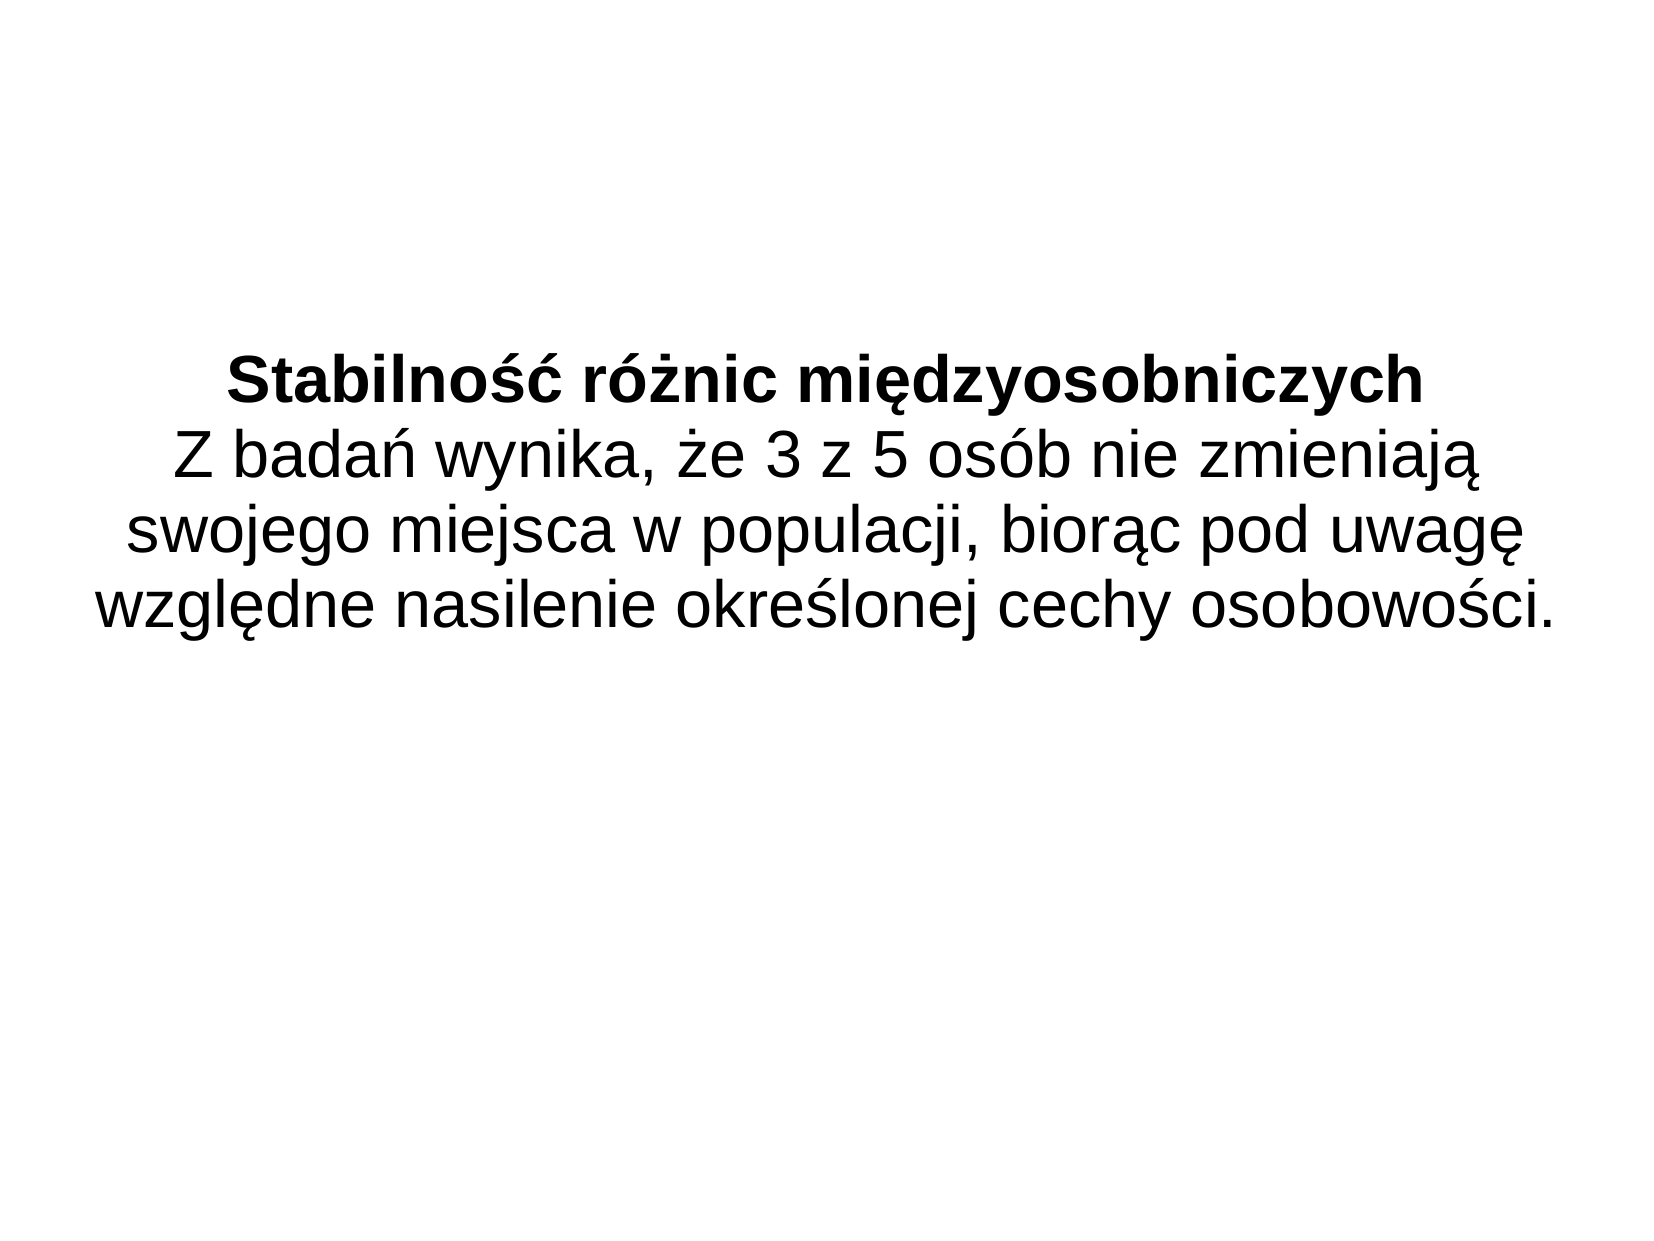

# Stabilność różnic międzyosobniczych
Z badań wynika, że 3 z 5 osób nie zmieniają swojego miejsca w populacji, biorąc pod uwagę względne nasilenie określonej cechy osobowości.